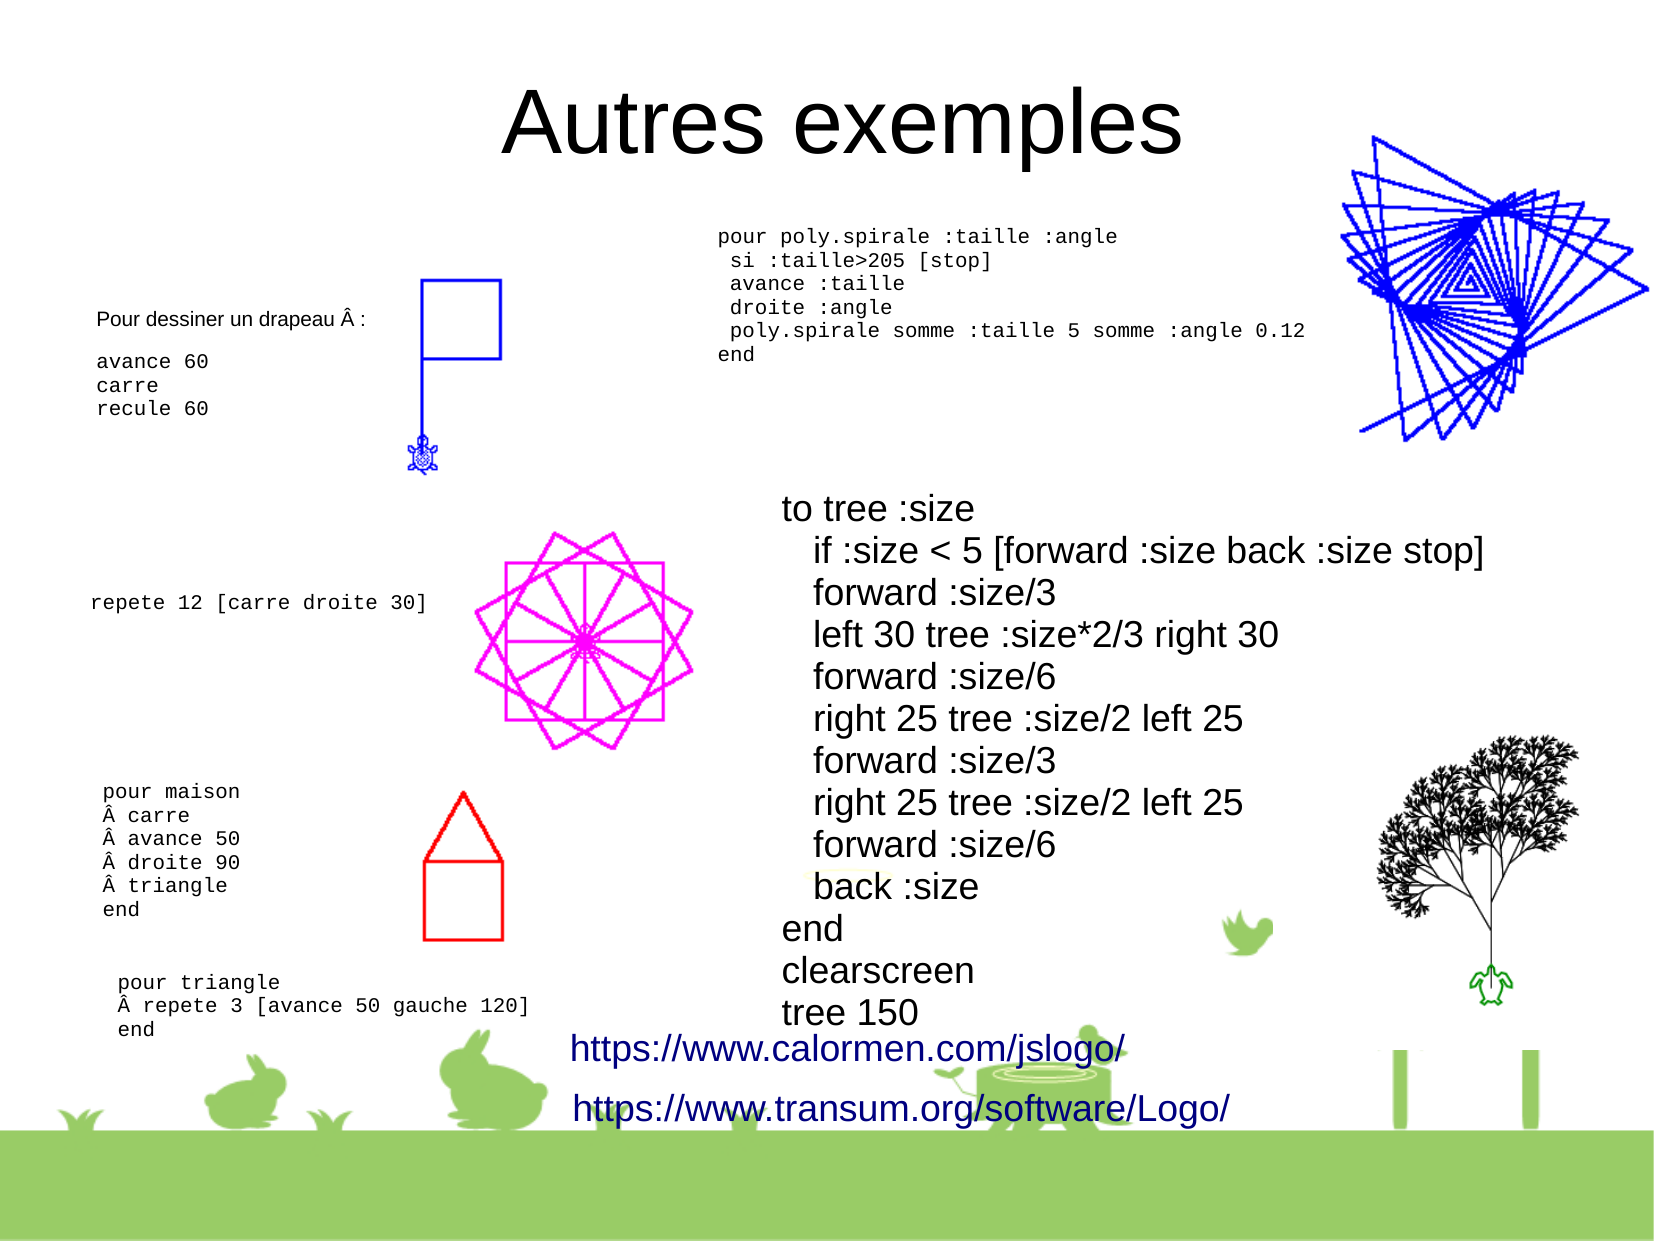

# Autres exemples
pour poly.spirale :taille :angle
 si :taille>205 [stop]
 avance :taille
 droite :angle
 poly.spirale somme :taille 5 somme :angle 0.12
end
Pour dessiner un drapeau Â :
avance 60
carre
recule 60
to tree :size
 if :size < 5 [forward :size back :size stop]
 forward :size/3
 left 30 tree :size*2/3 right 30
 forward :size/6
 right 25 tree :size/2 left 25
 forward :size/3
 right 25 tree :size/2 left 25
 forward :size/6
 back :size
end
clearscreen
tree 150
repete 12 [carre droite 30]
pour maison
Â carre
Â avance 50
Â droite 90
Â triangle
end
pour triangle
Â repete 3 [avance 50 gauche 120]
end
https://www.calormen.com/jslogo/
https://www.transum.org/software/Logo/